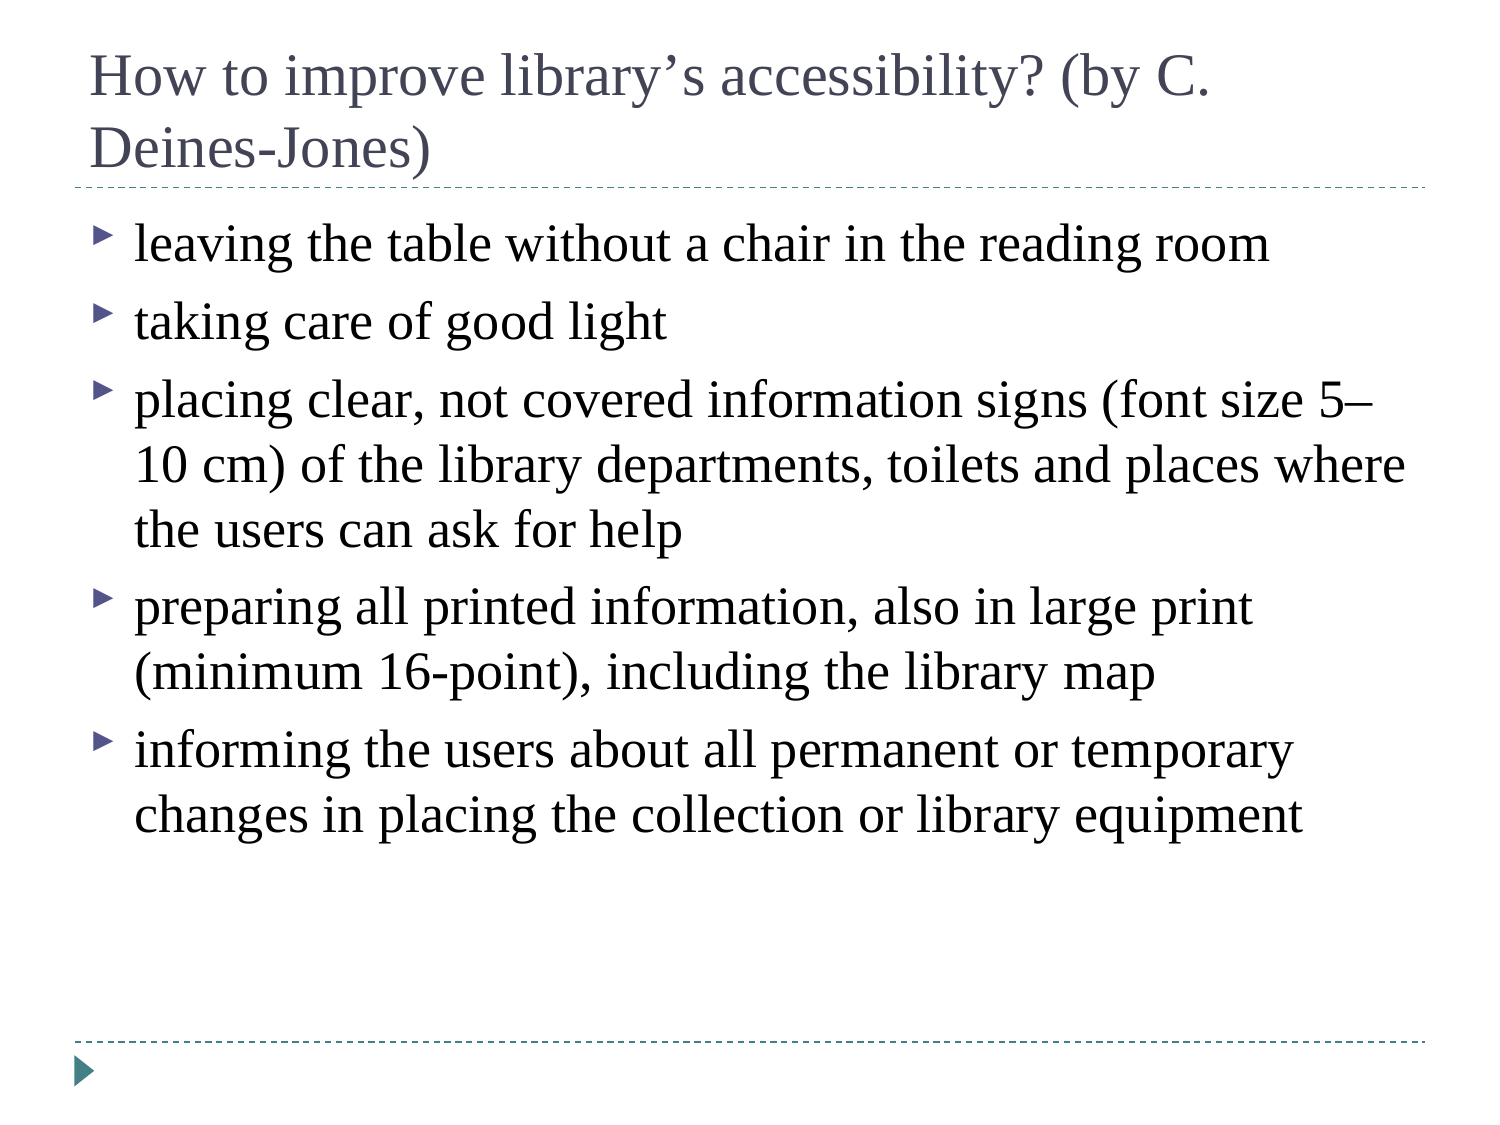

# How to improve library’s accessibility? (by C. Deines-Jones)
leaving the table without a chair in the reading room
taking care of good light
placing clear, not covered information signs (font size 5–10 cm) of the library departments, toilets and places where the users can ask for help
preparing all printed information, also in large print (minimum 16-point), including the library map
informing the users about all permanent or temporary changes in placing the collection or library equipment